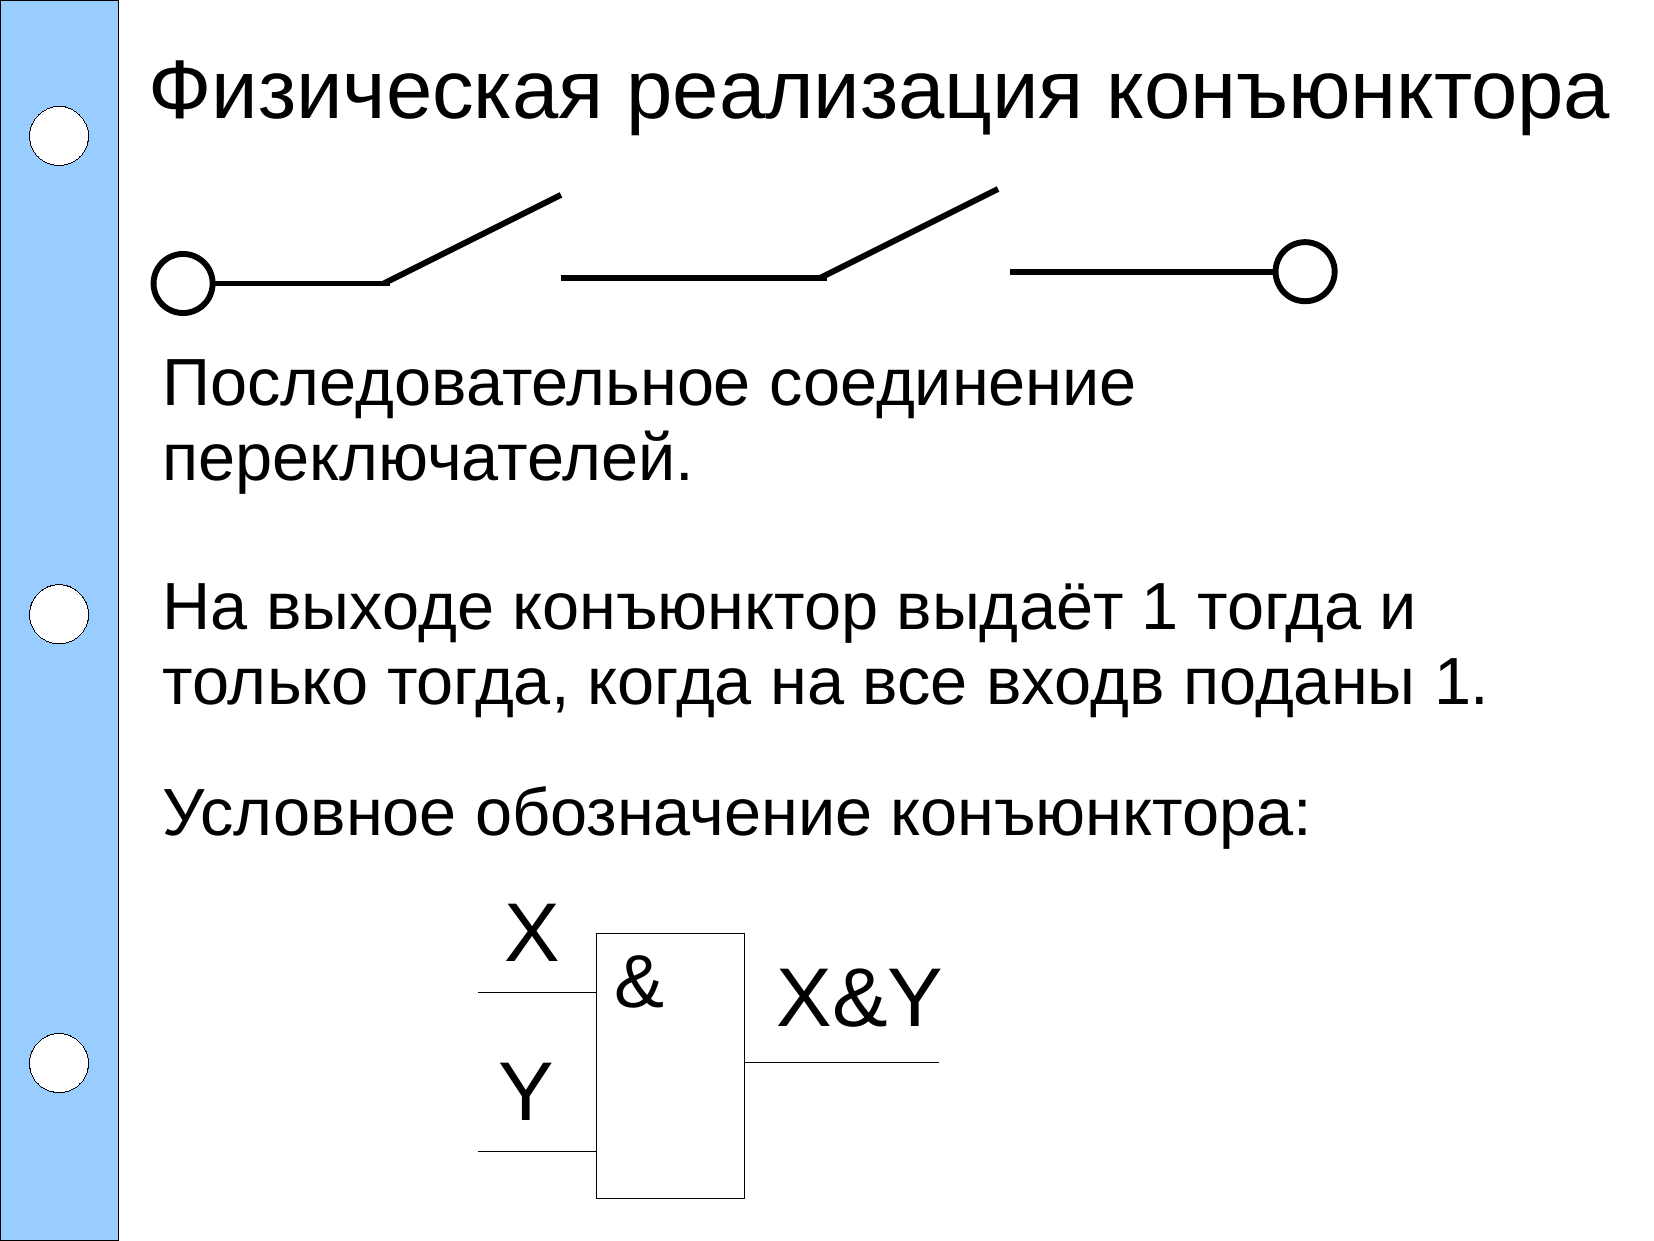

Физическая реализация конъюнктора
Последовательное соединение переключателей.
На выходе конъюнктор выдаёт 1 тогда и только тогда, когда на все входв поданы 1.
Условное обозначение конъюнктора:
Х
&
Х&Y
Y